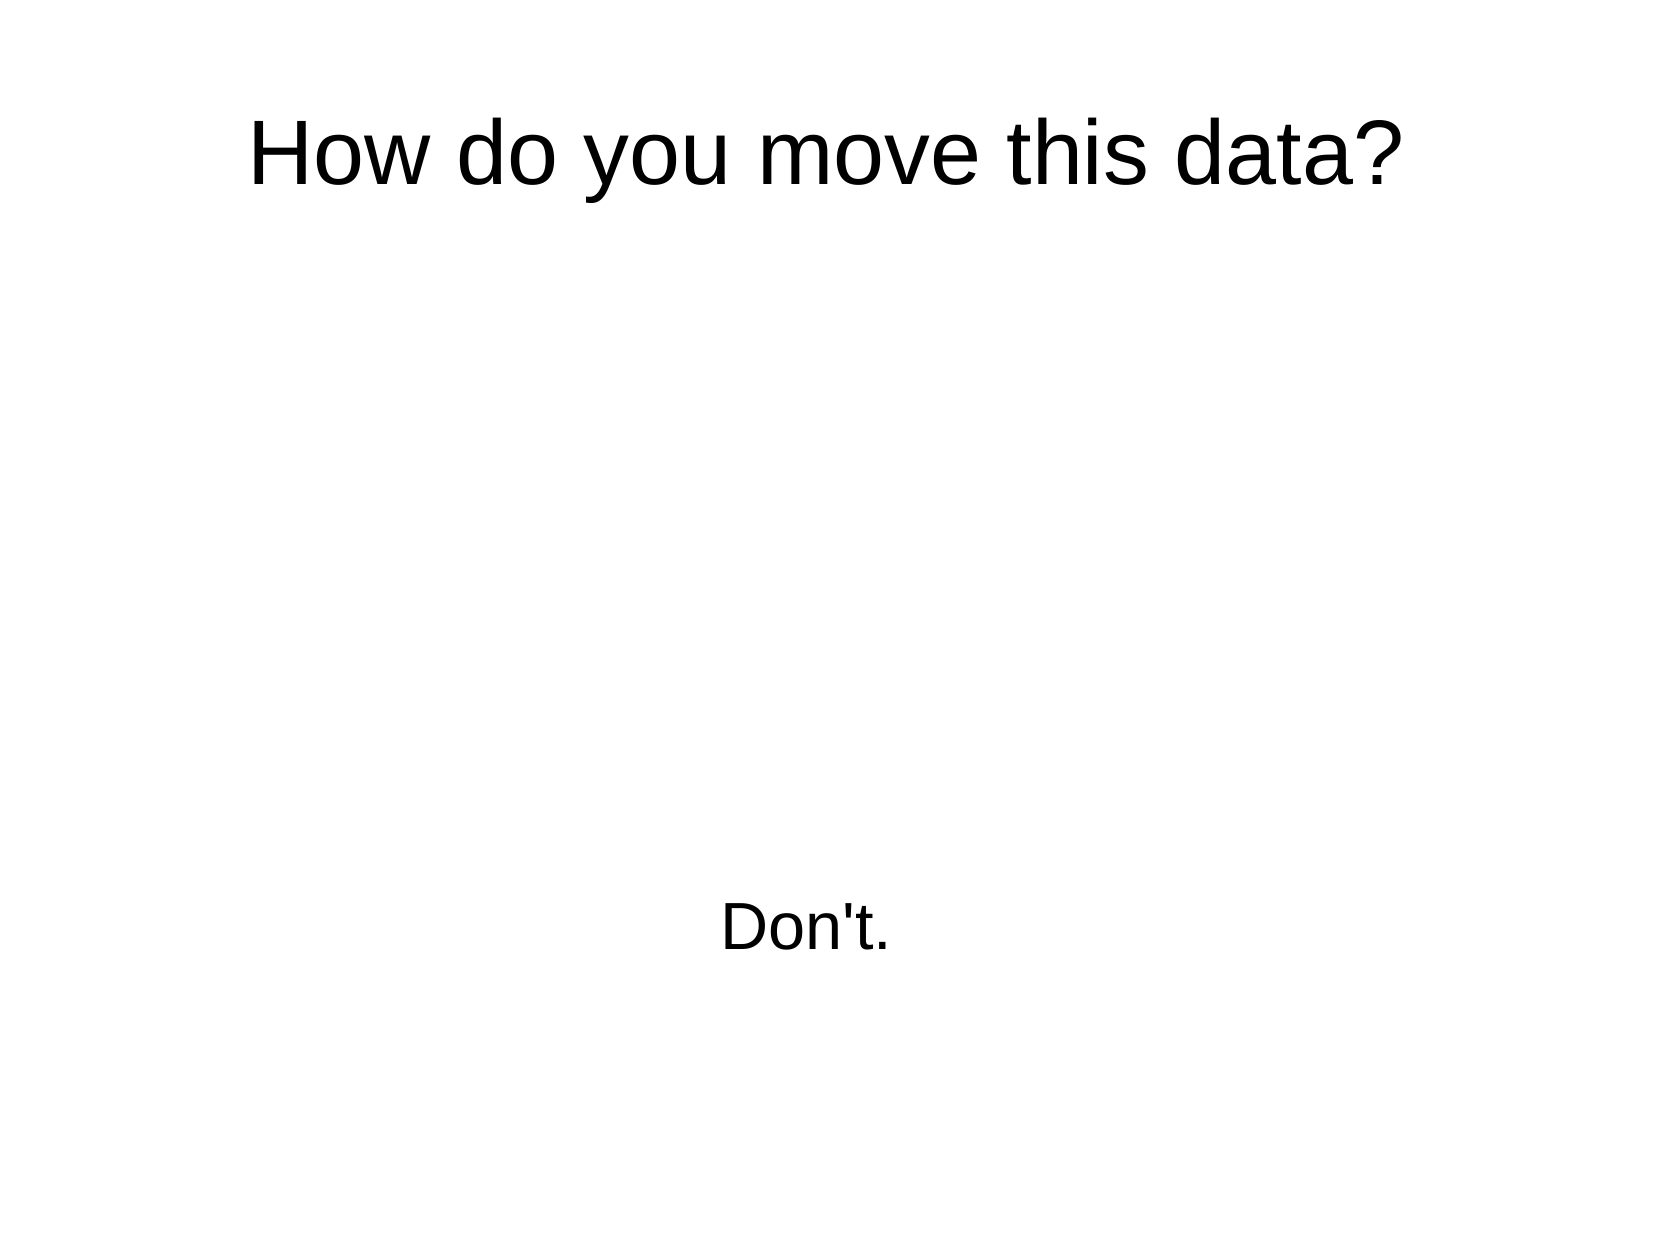

# How do you move this data?
Don't.